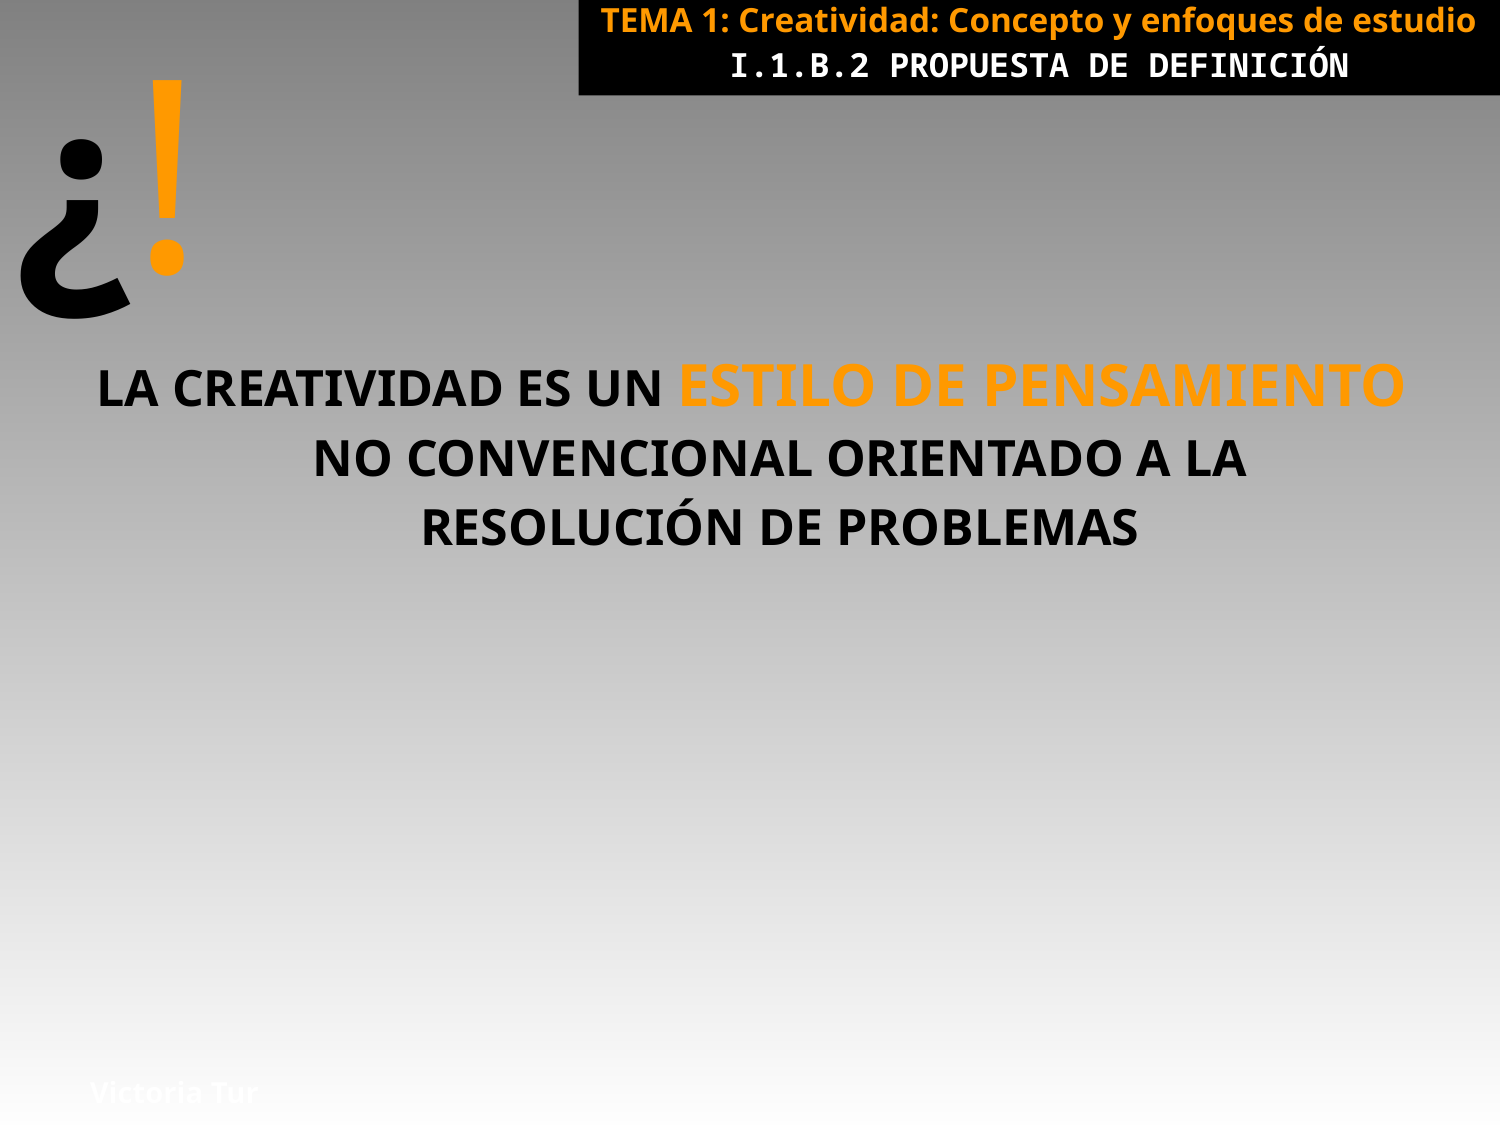

TEMA 1: Creatividad: Concepto y enfoques de estudio
I.1.B.2 PROPUESTA DE DEFINICIÓN
# LA CREATIVIDAD ES UN ESTILO DE PENSAMIENTO NO CONVENCIONAL ORIENTADO A LA RESOLUCIÓN DE PROBLEMAS